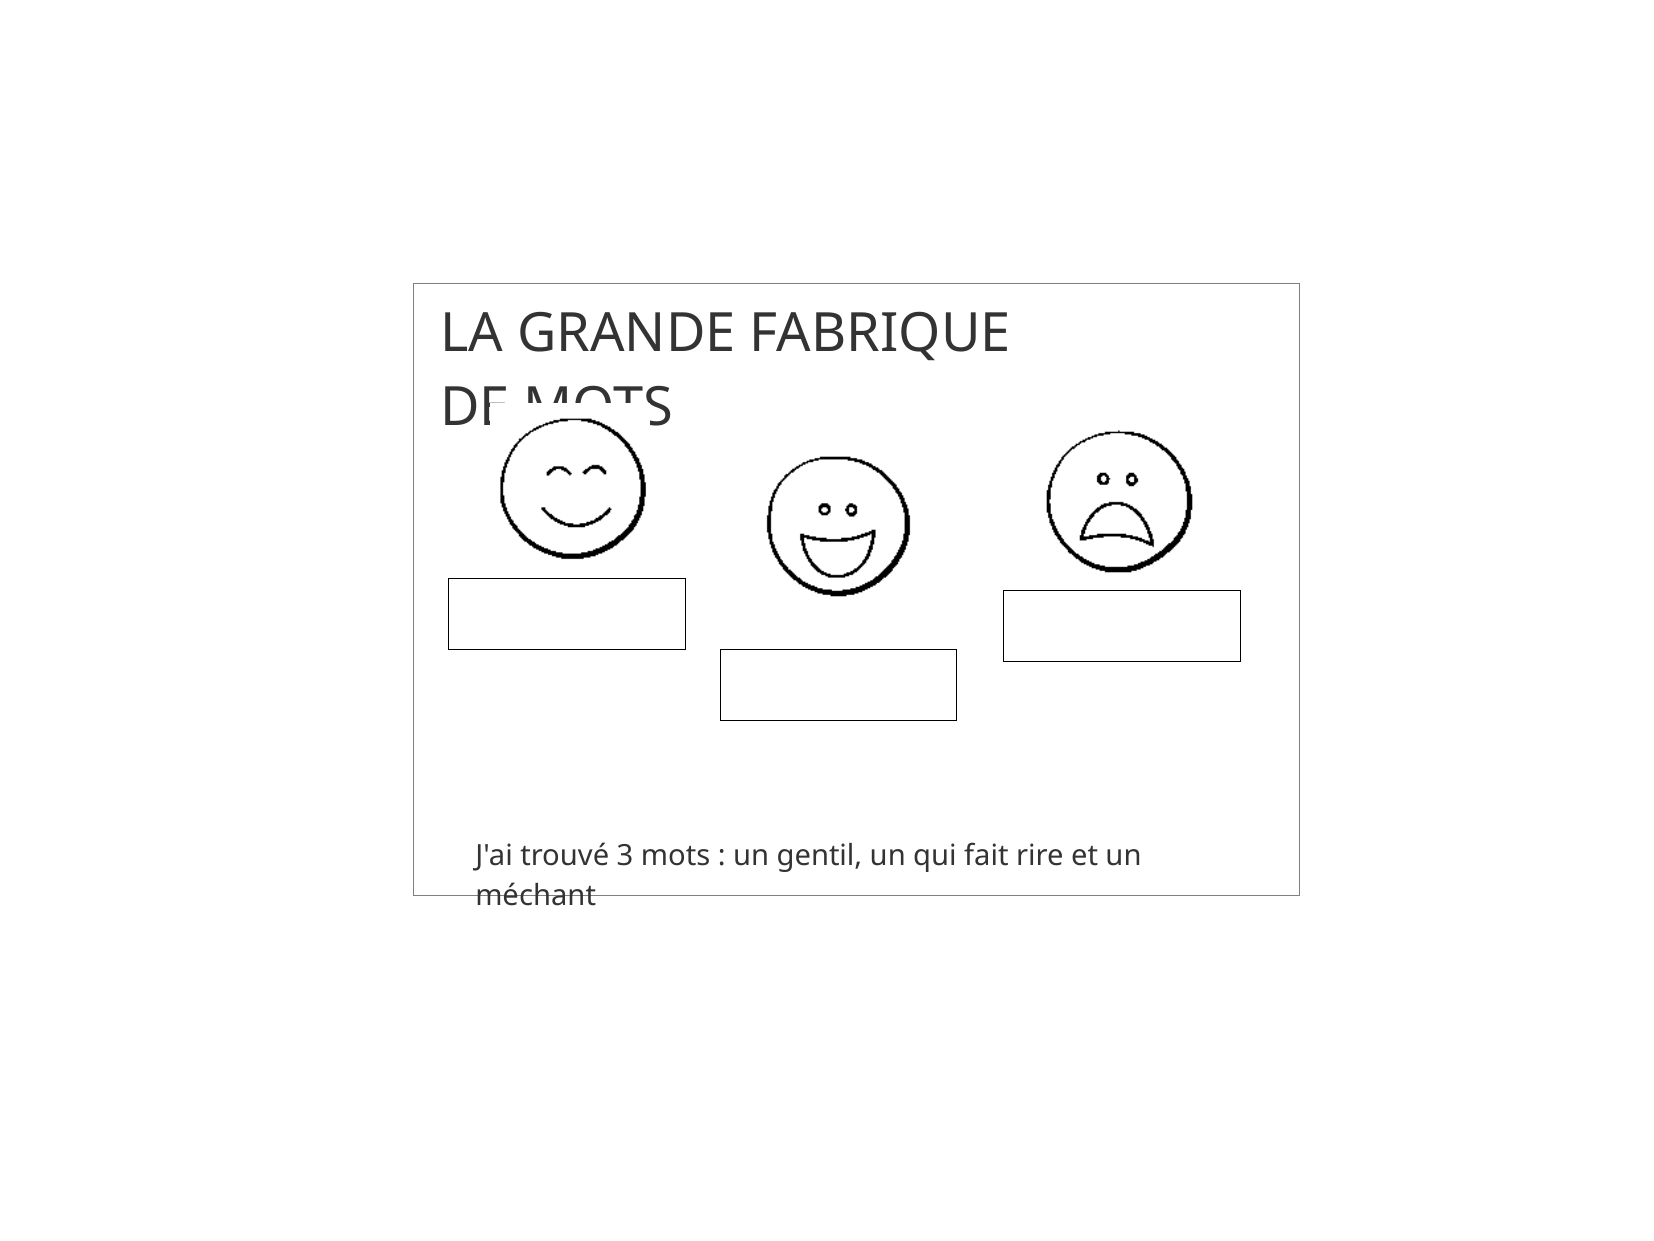

LA GRANDE FABRIQUE DE MOTS
J'ai trouvé 3 mots : un gentil, un qui fait rire et un méchant